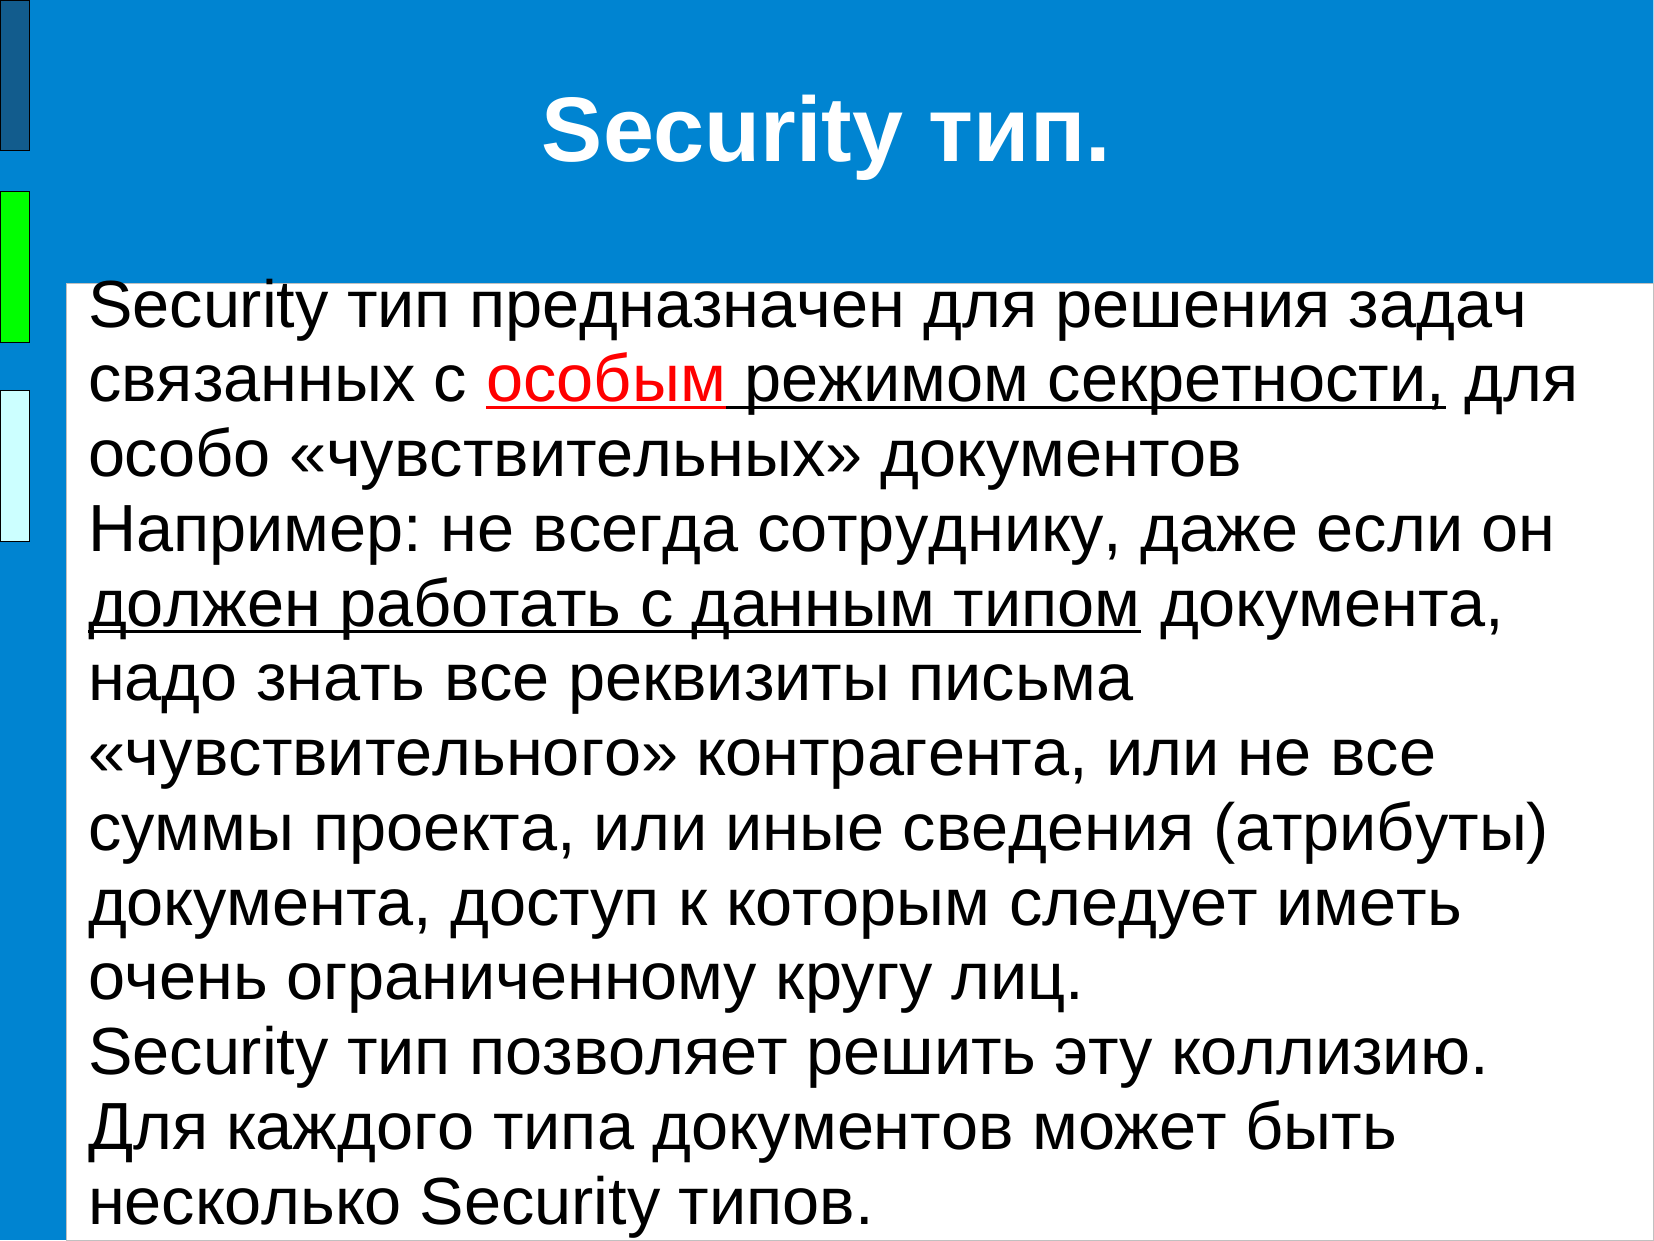

# Security тип.
Security тип предназначен для решения задач связанных с особым режимом секретности, для особо «чувствительных» документов
Например: не всегда сотруднику, даже если он должен работать с данным типом документа, надо знать все реквизиты письма «чувствительного» контрагента, или не все суммы проекта, или иные сведения (атрибуты) документа, доступ к которым следует иметь очень ограниченному кругу лиц.
Security тип позволяет решить эту коллизию.
Для каждого типа документов может быть несколько Security типов.
ООО "Альфа-Интегрум", 2013г.